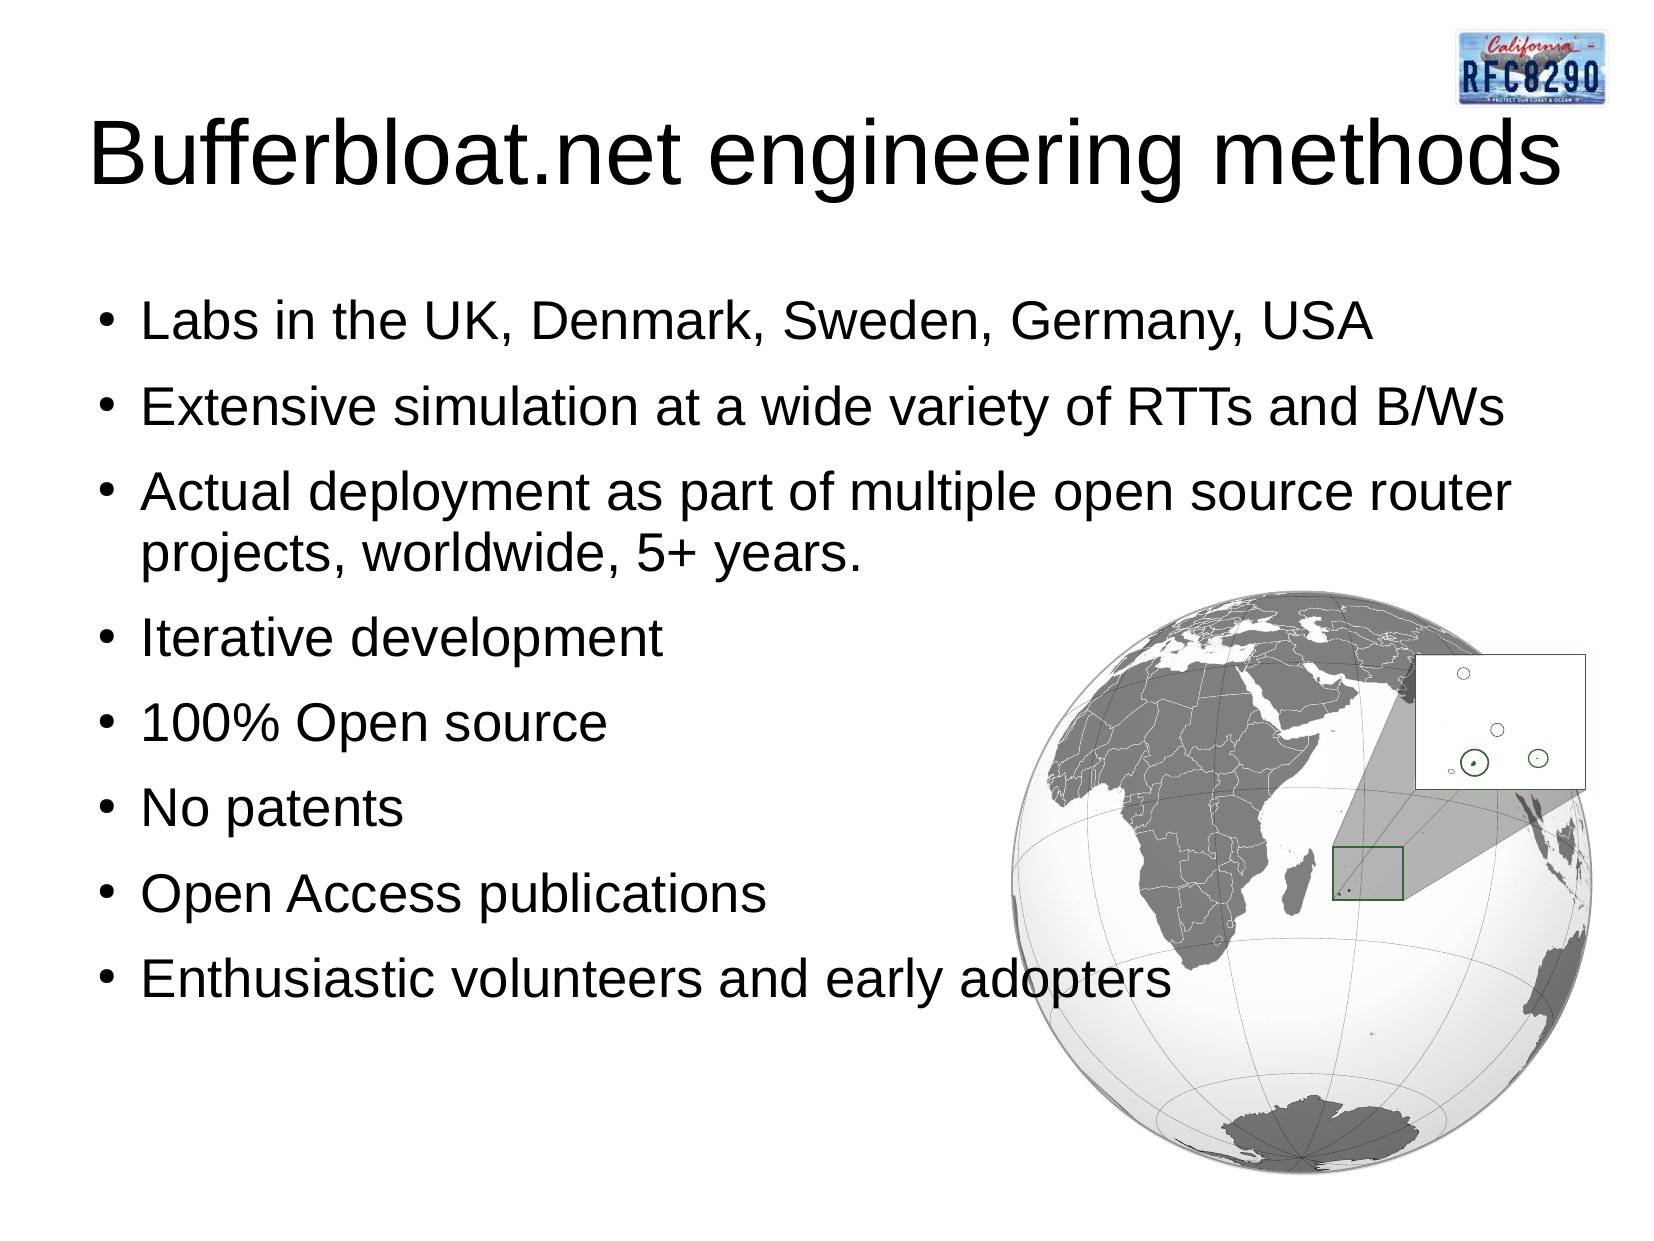

# Bufferbloat.net engineering methods
Labs in the UK, Denmark, Sweden, Germany, USA
Extensive simulation at a wide variety of RTTs and B/Ws
Actual deployment as part of multiple open source router projects, worldwide, 5+ years.
Iterative development
100% Open source
No patents
Open Access publications
Enthusiastic volunteers and early adopters